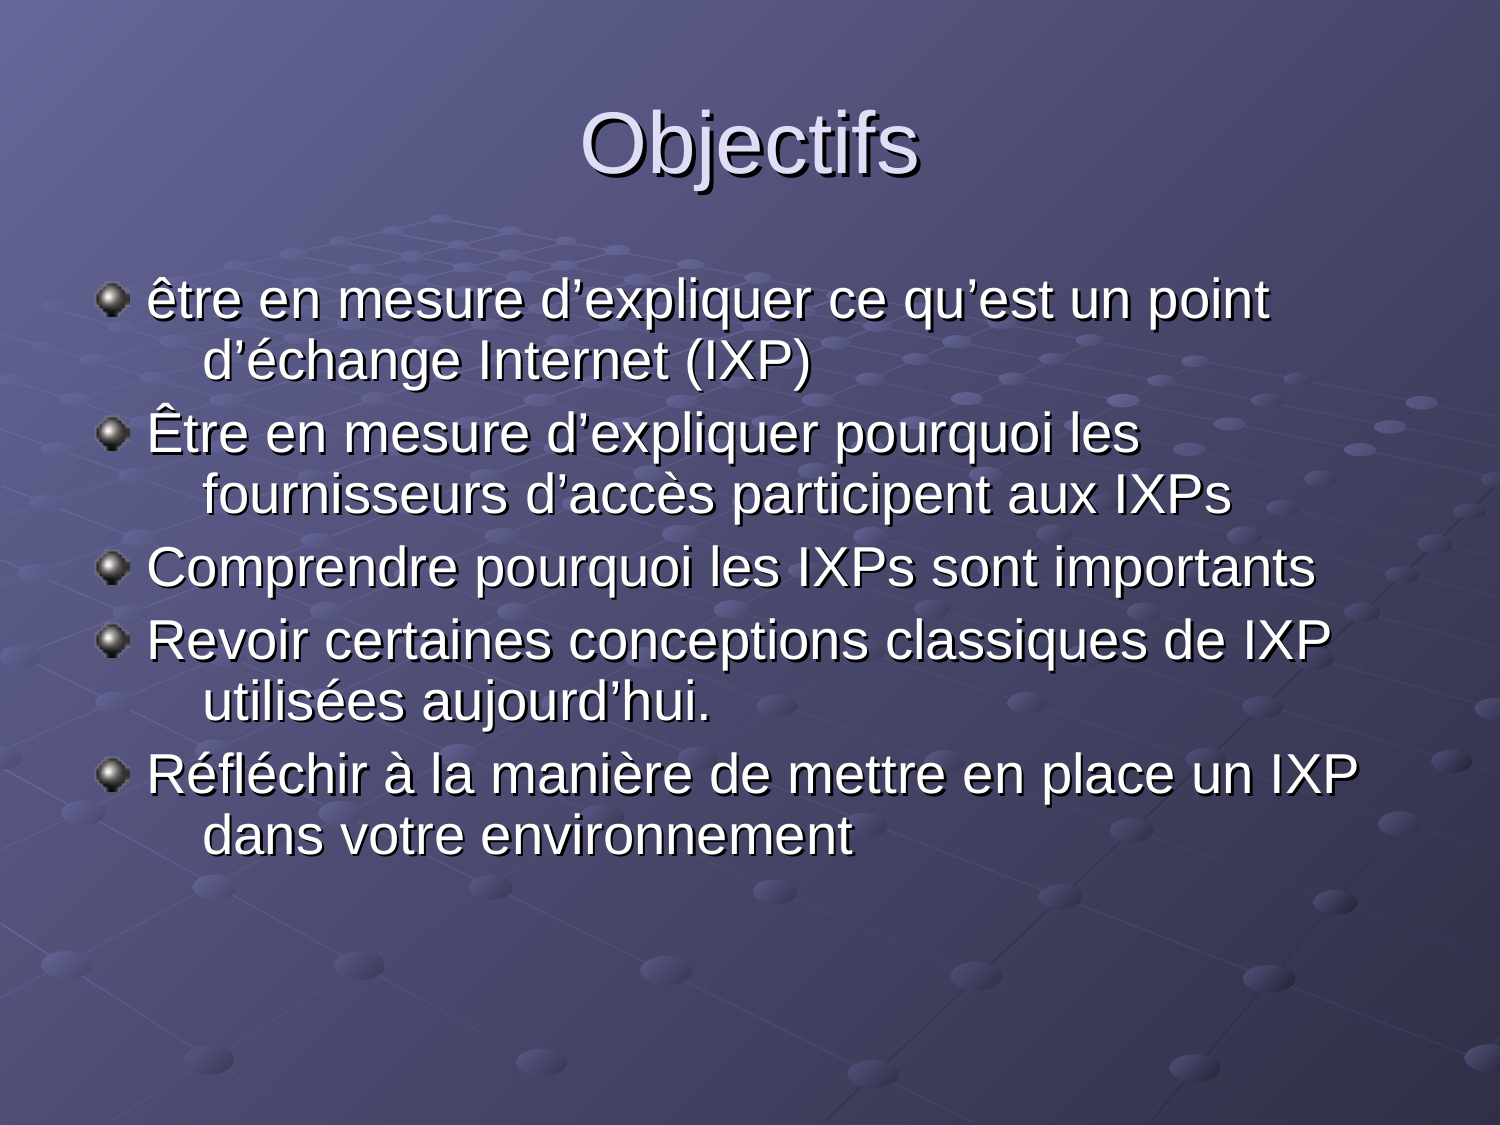

# Objectifs
être en mesure d’expliquer ce qu’est un point d’échange Internet (IXP)
Être en mesure d’expliquer pourquoi les fournisseurs d’accès participent aux IXPs
Comprendre pourquoi les IXPs sont importants
Revoir certaines conceptions classiques de IXP utilisées aujourd’hui.
Réfléchir à la manière de mettre en place un IXP dans votre environnement